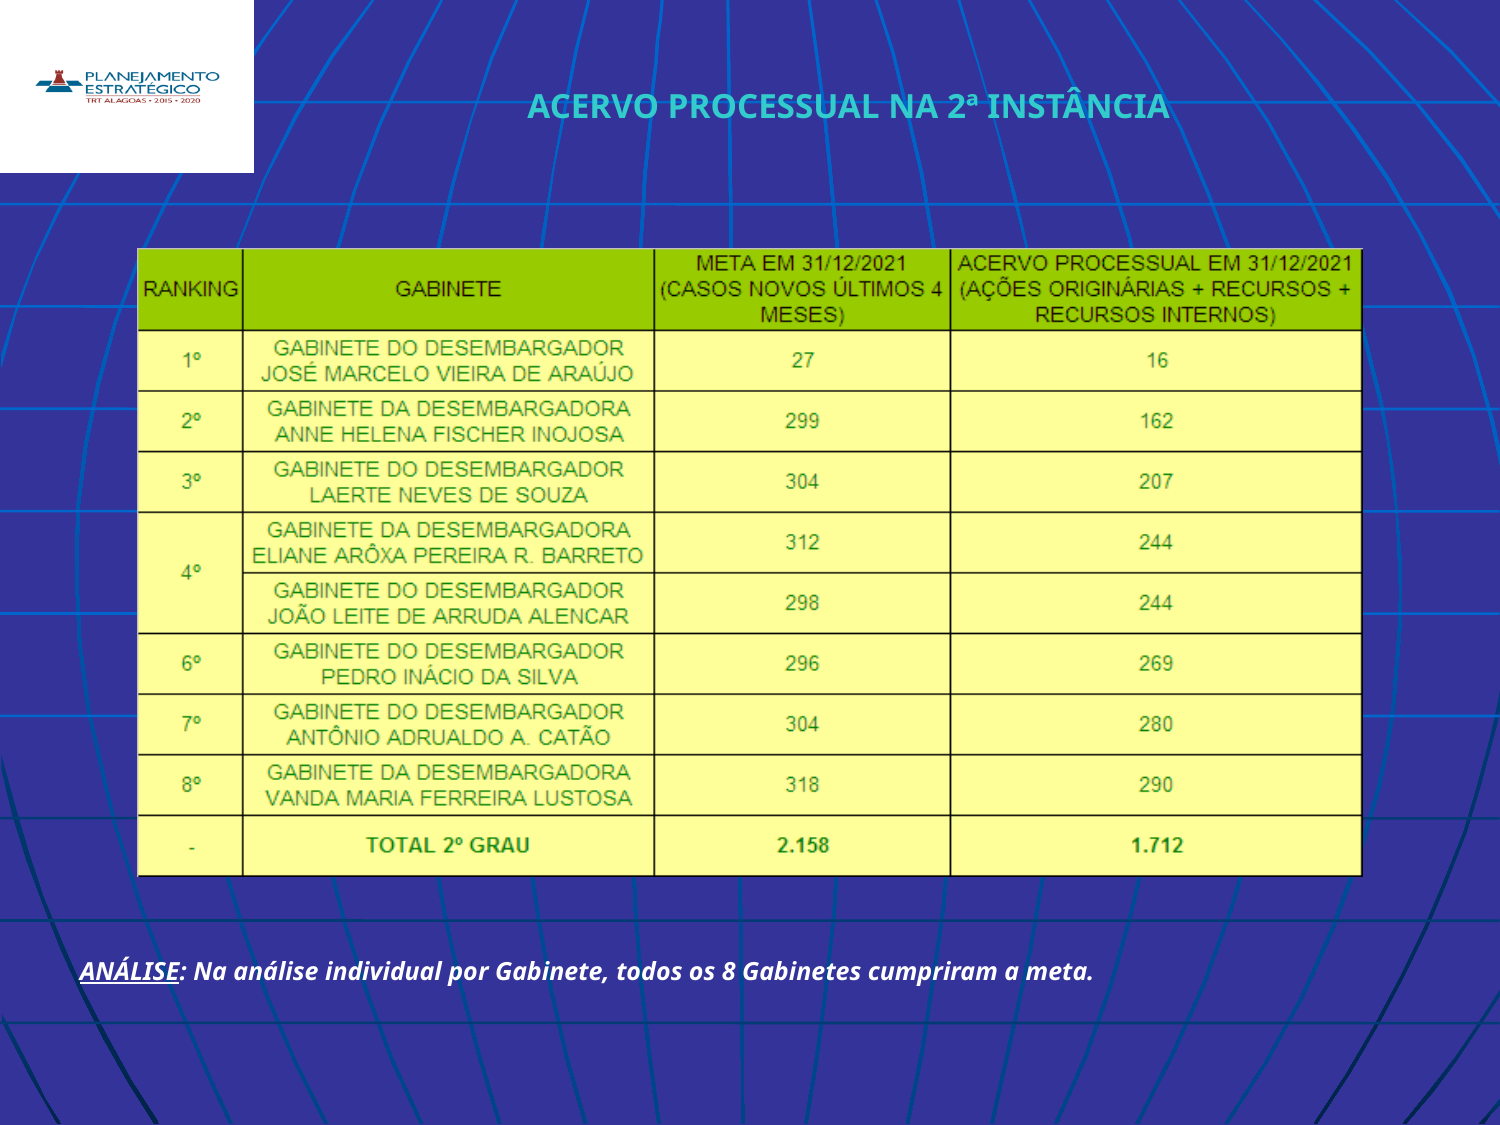

ACERVO PROCESSUAL NA 2ª INSTÂNCIA
ANÁLISE: Na análise individual por Gabinete, todos os 8 Gabinetes cumpriram a meta.